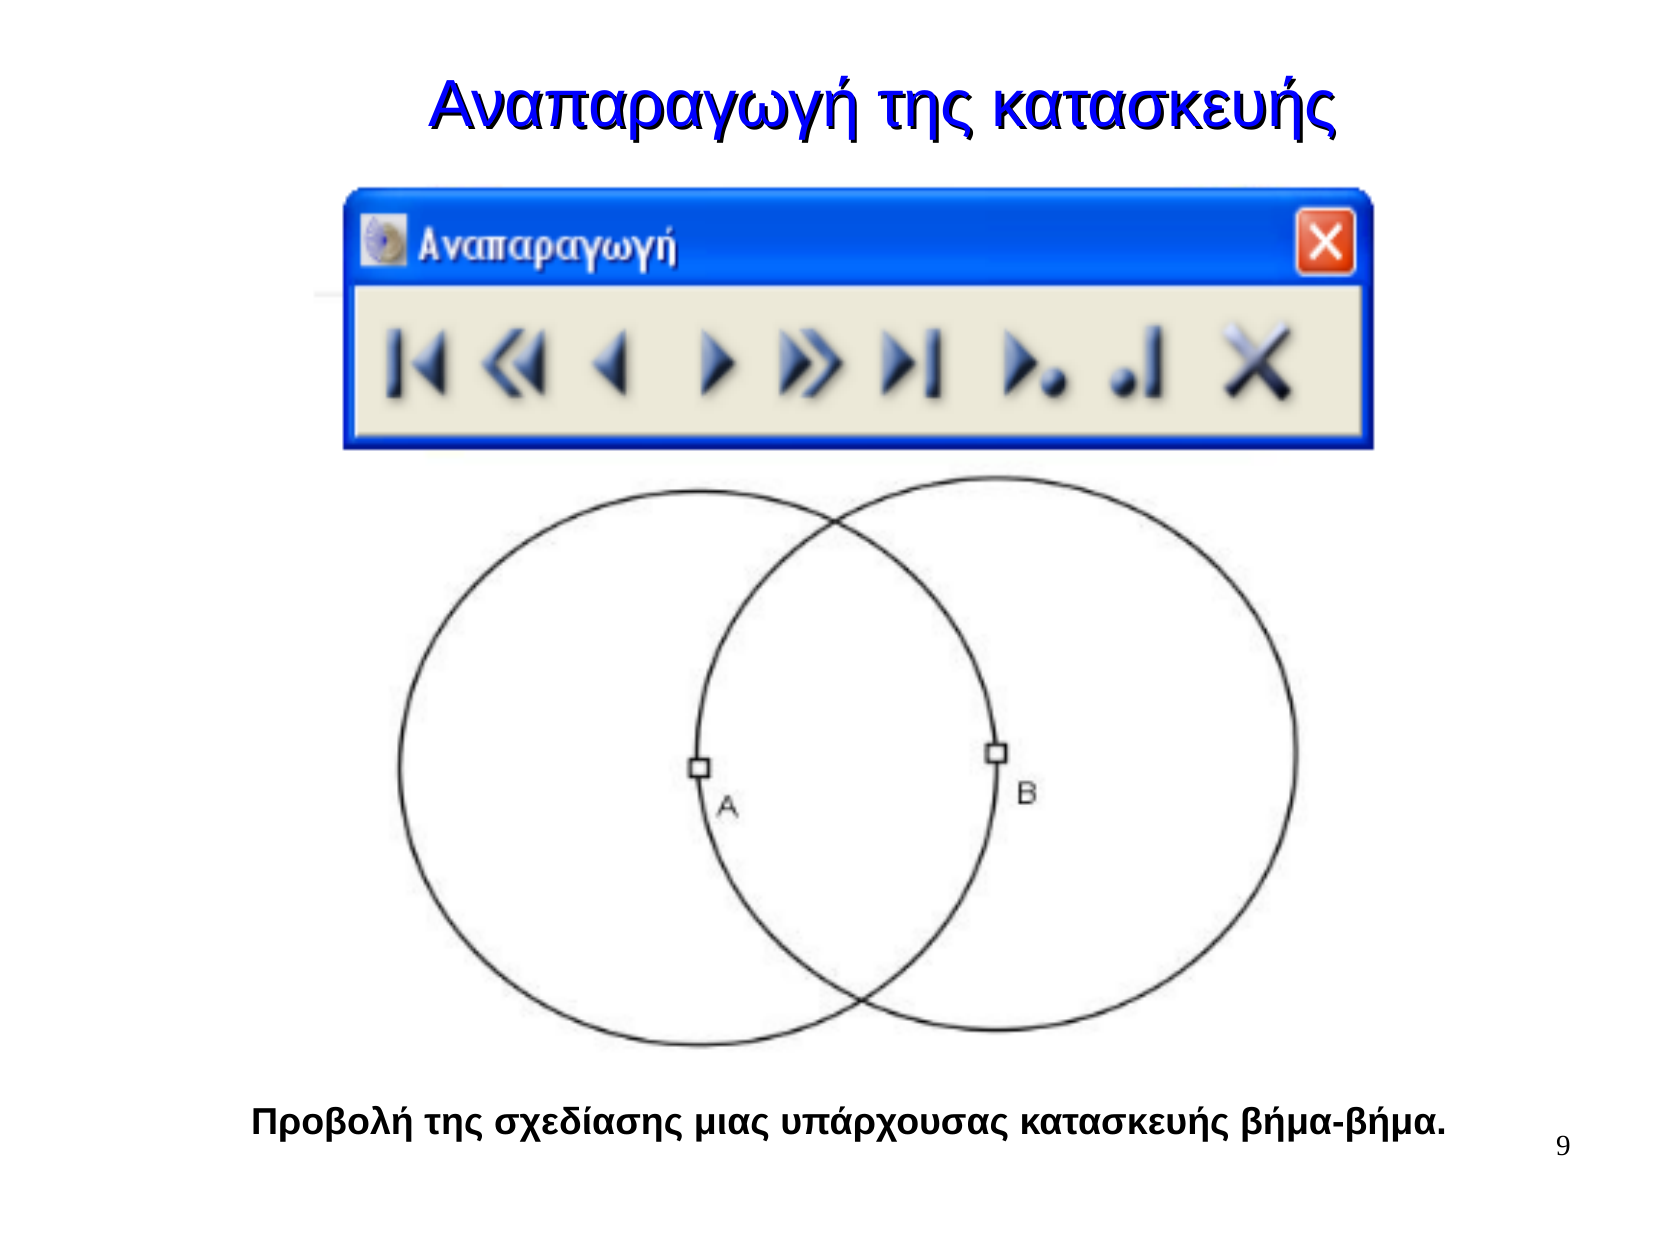

Αναπαραγωγή της κατασκευής
Προβολή της σχεδίασης μιας υπάρχουσας κατασκευής βήμα-βήμα.
9